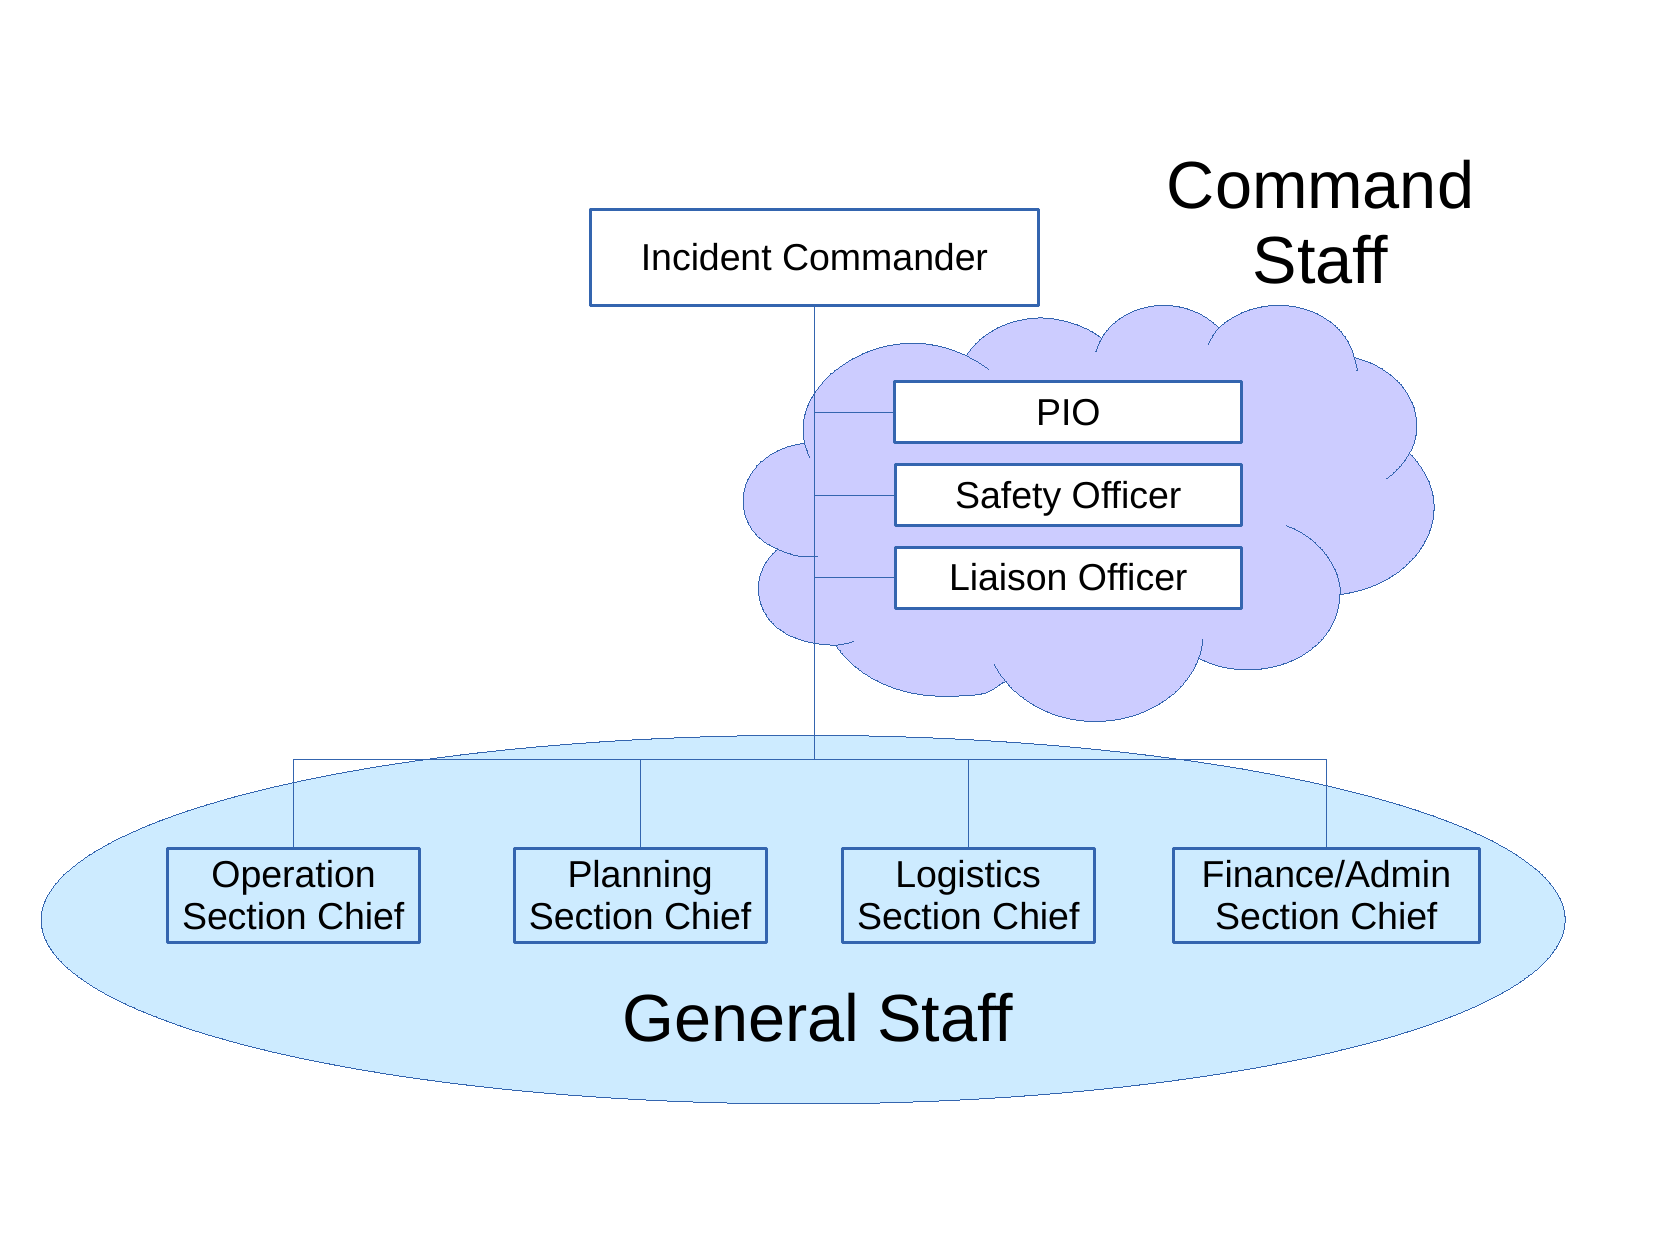

Command
Staff
Incident Command
Incident Commander
PIO
Safety Officer
Liaison Officer
Operation
Section Chief
Logistics
Section Chief
Finance/Admin
Section Chief
Planning
Section Chief
General Staff